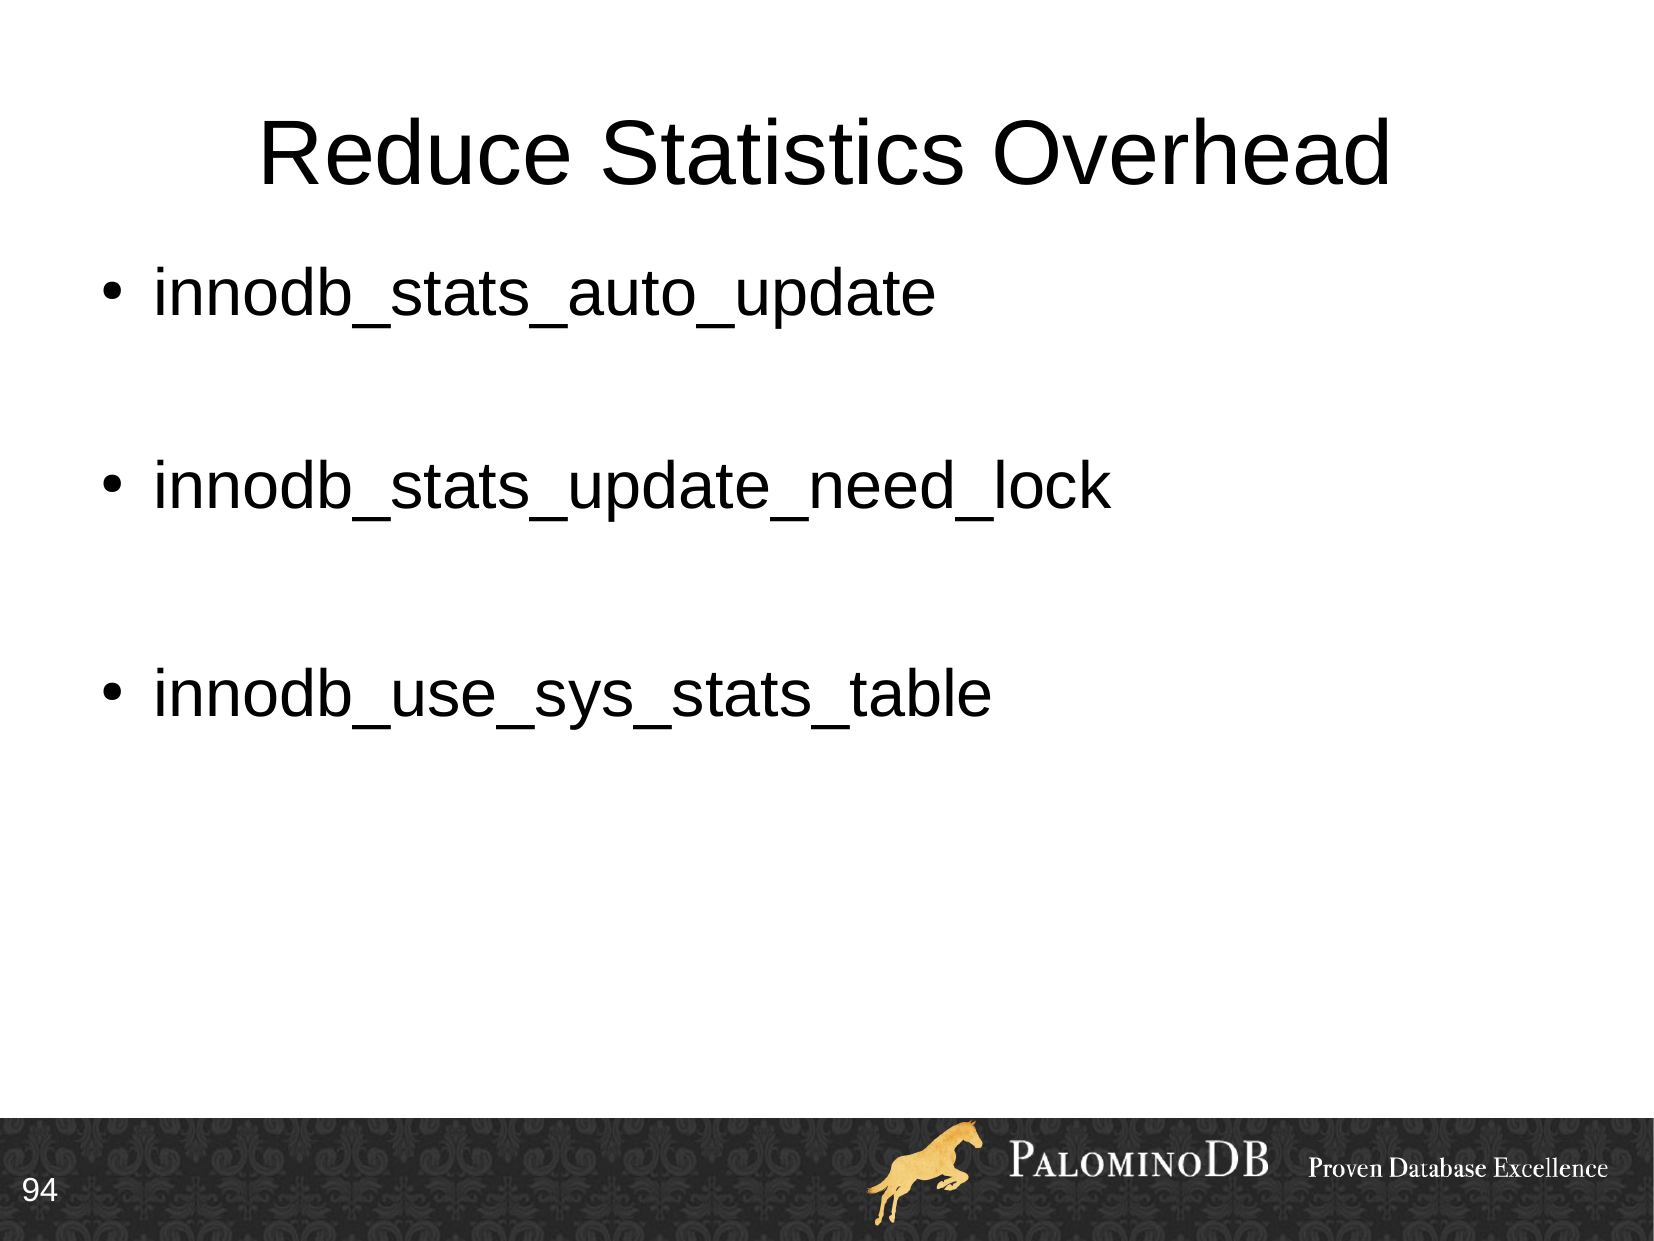

# Reduce Statistics Overhead
innodb_stats_auto_update
innodb_stats_update_need_lock
innodb_use_sys_stats_table